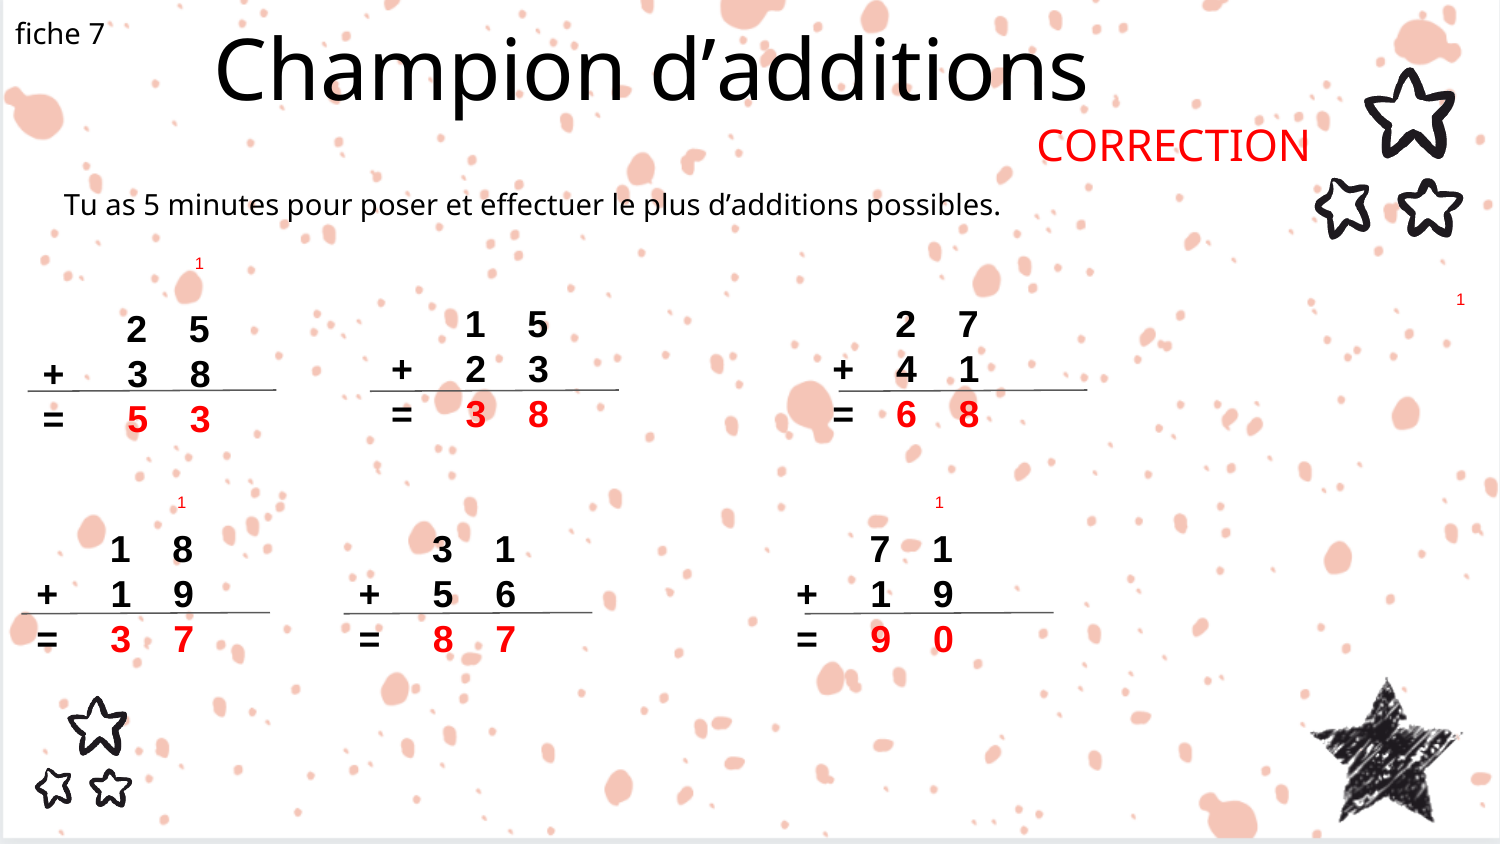

fiche 7
Champion d’additions
CORRECTION
Tu as 5 minutes pour poser et effectuer le plus d’additions possibles.
1
1
 1 5
+ 2 3
= 3 8
 2 7
+ 4 1
= 6 8
 2 5
+ 3 8
= 5 3
1
1
 1 8
+ 1 9
= 3 7
 3 1
+ 5 6
= 8 7
 7 1
+ 1 9
= 9 0